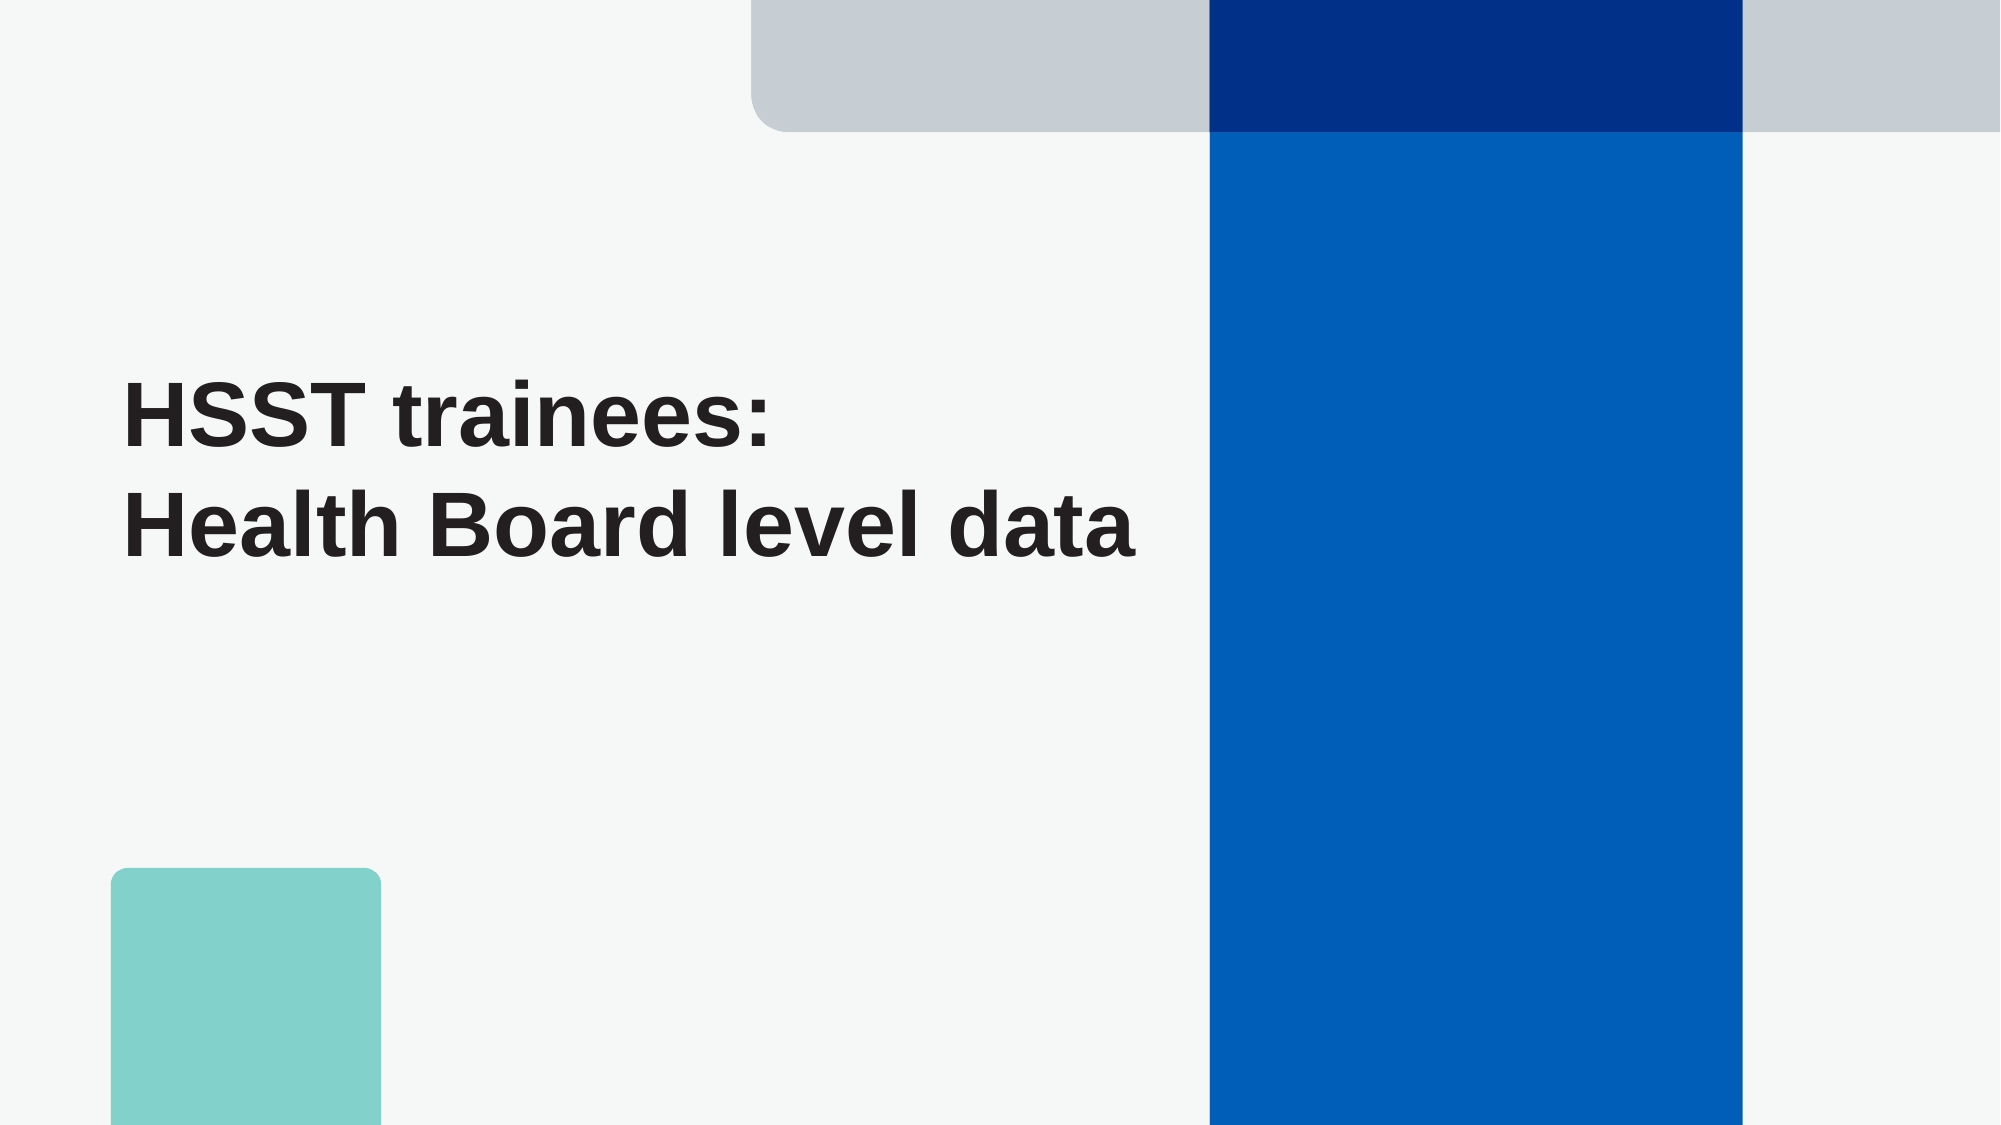

# HSST trainees: Health Board level data